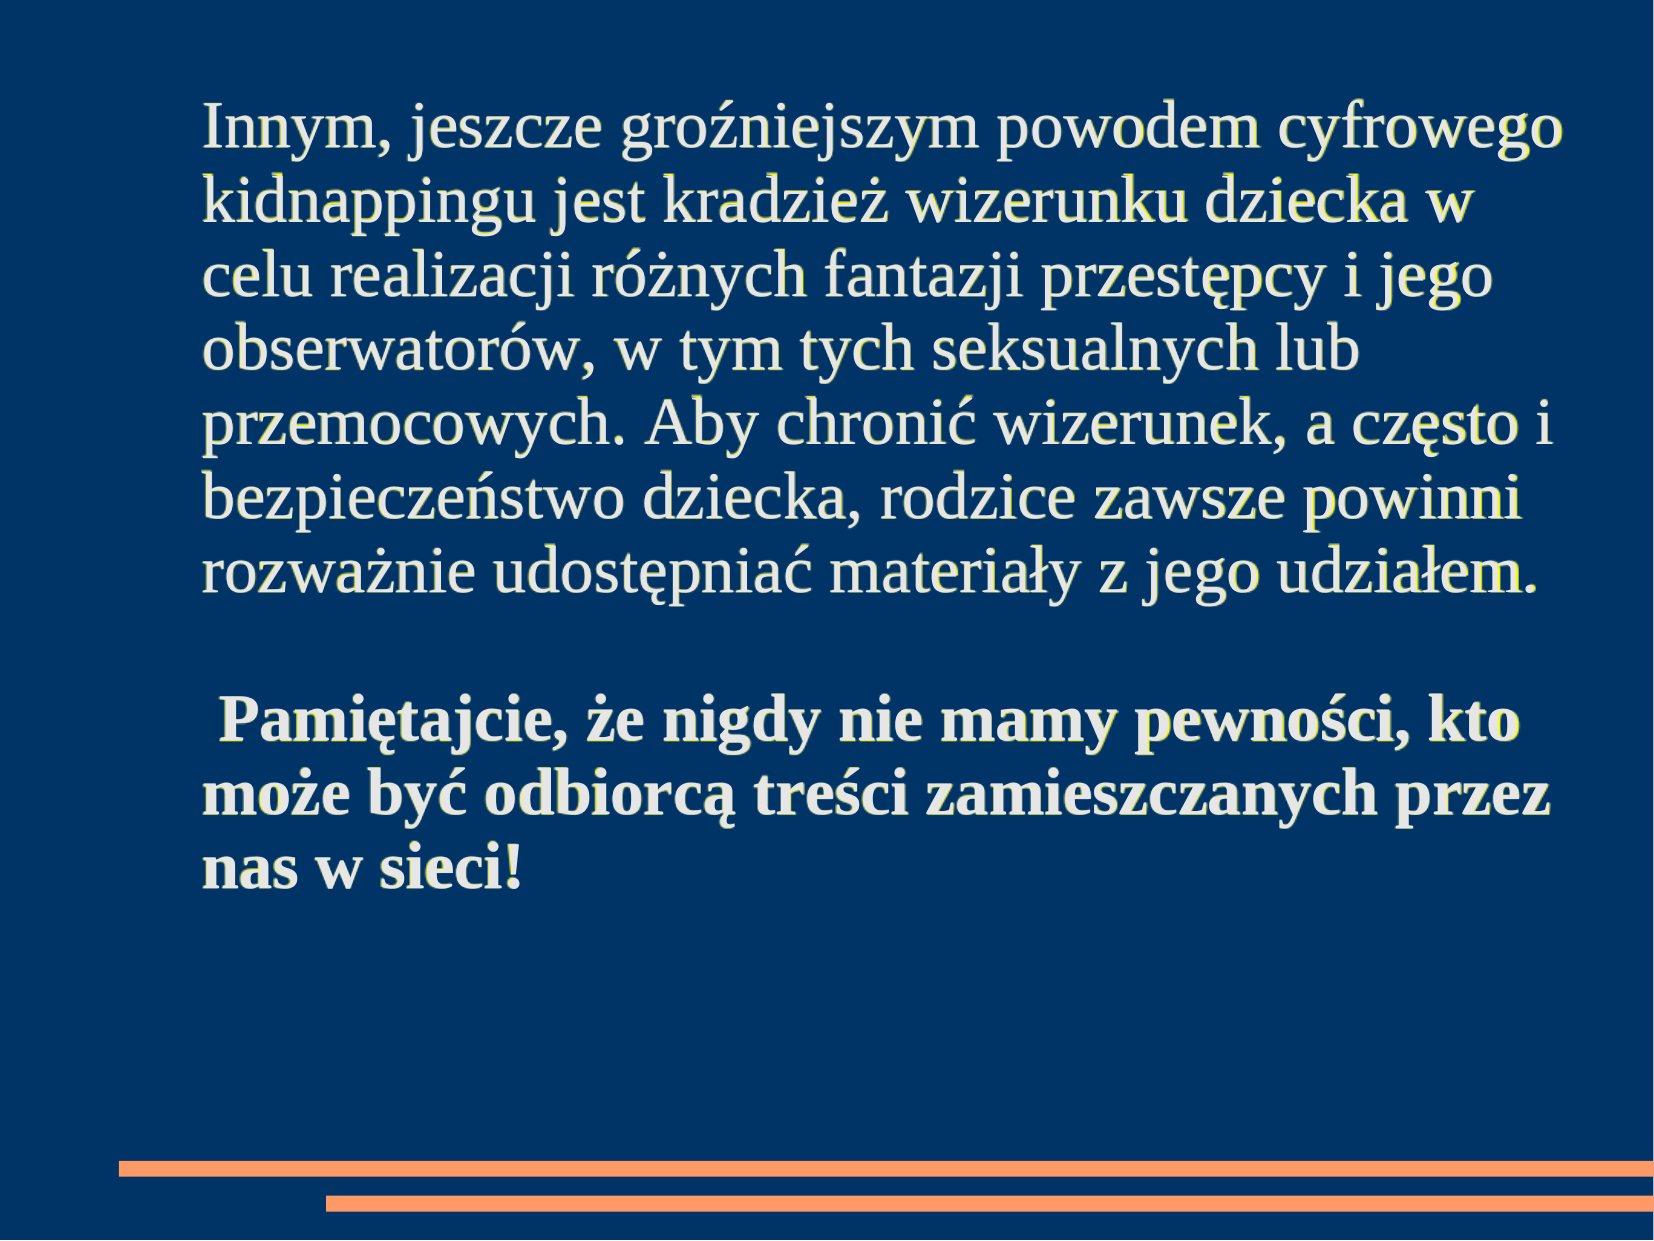

# Innym, jeszcze groźniejszym powodem cyfrowego kidnappingu jest kradzież wizerunku dziecka w celu realizacji różnych fantazji przestępcy i jego obserwatorów, w tym tych seksualnych lub przemocowych. Aby chronić wizerunek, a często i bezpieczeństwo dziecka, rodzice zawsze powinni rozważnie udostępniać materiały z jego udziałem.
 Pamiętajcie, że nigdy nie mamy pewności, kto może być odbiorcą treści zamieszczanych przez nas w sieci!